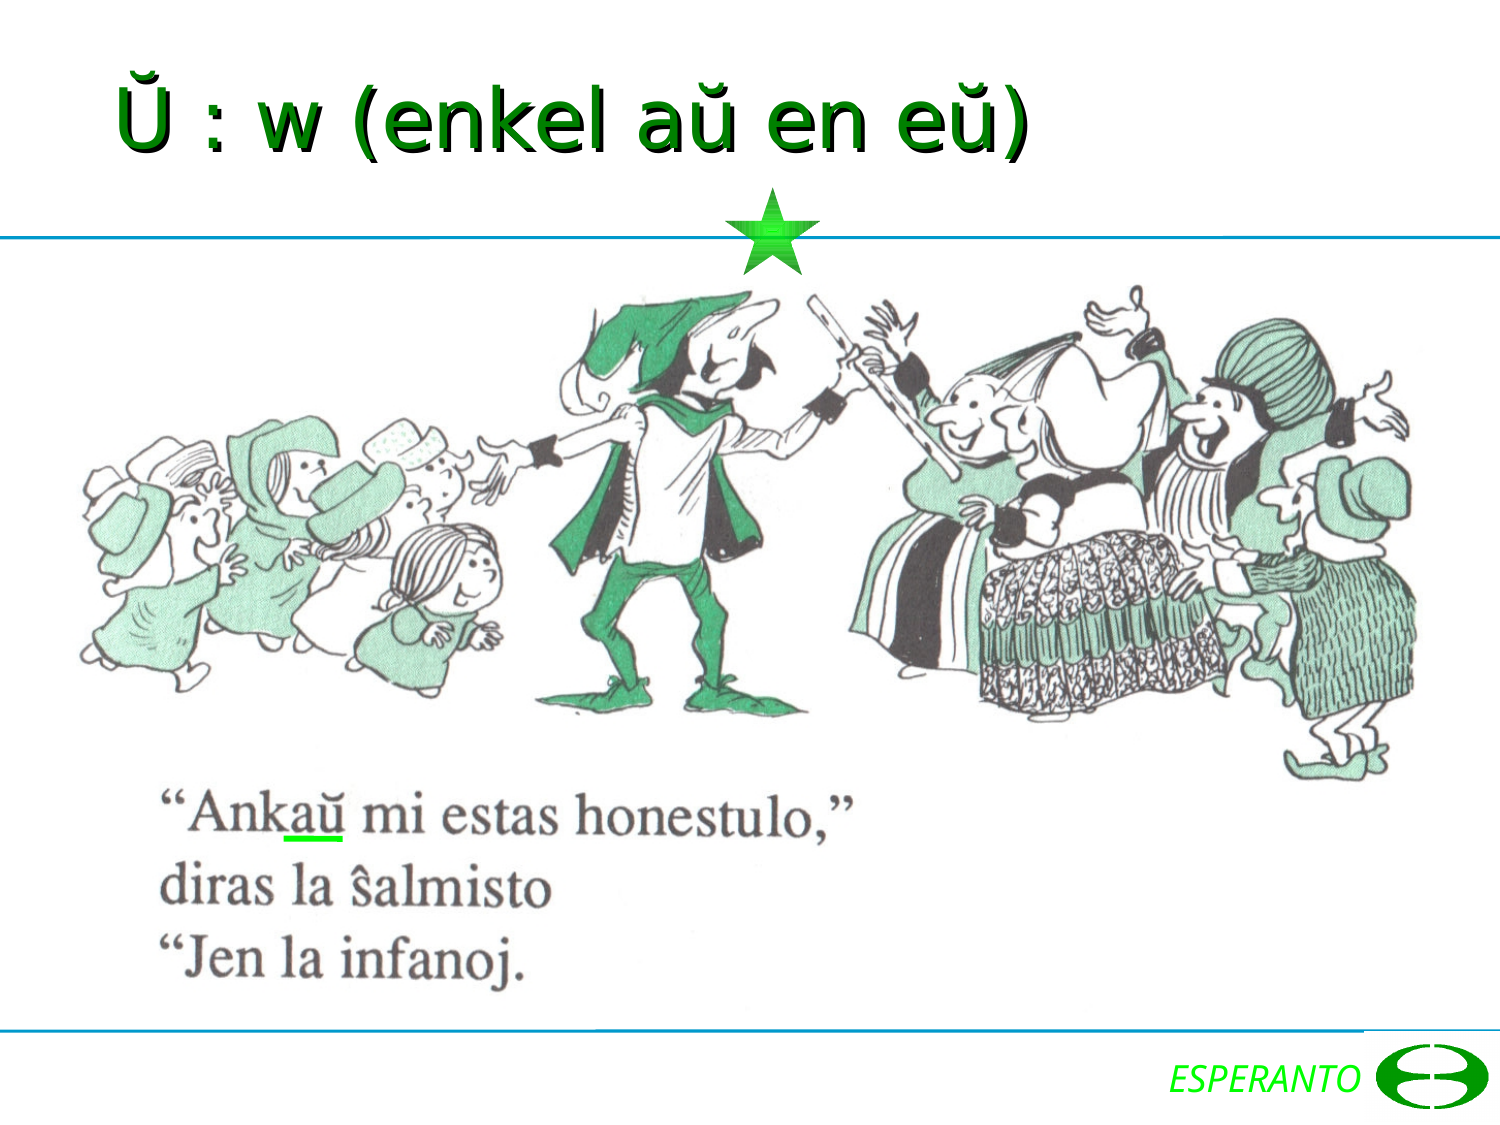

# Ŭ : w (enkel aŭ en eŭ)